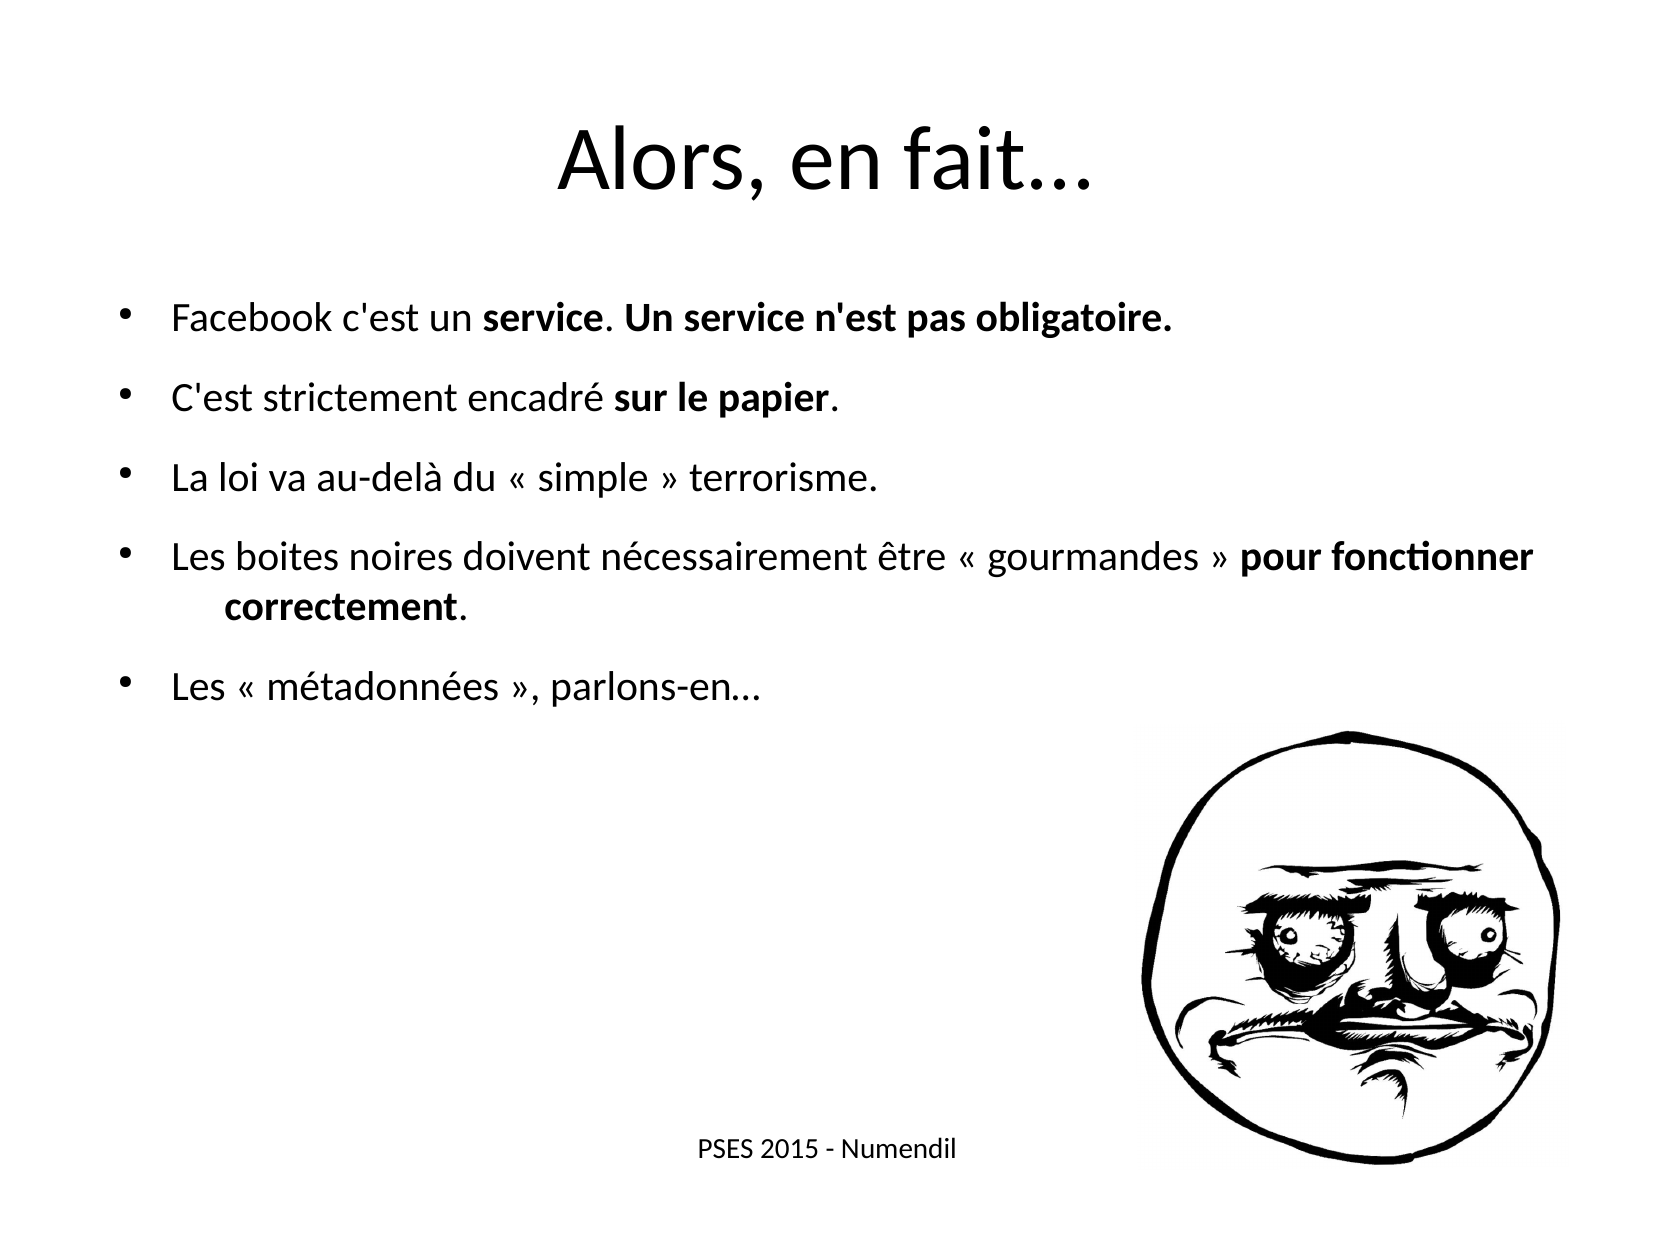

# Alors, en fait...
Facebook c'est un service. Un service n'est pas obligatoire.
C'est strictement encadré sur le papier.
La loi va au-delà du « simple » terrorisme.
Les boites noires doivent nécessairement être « gourmandes » pour fonctionner correctement.
Les « métadonnées », parlons-en…
PSES 2015 - Numendil
PSES 2015 - Numendil